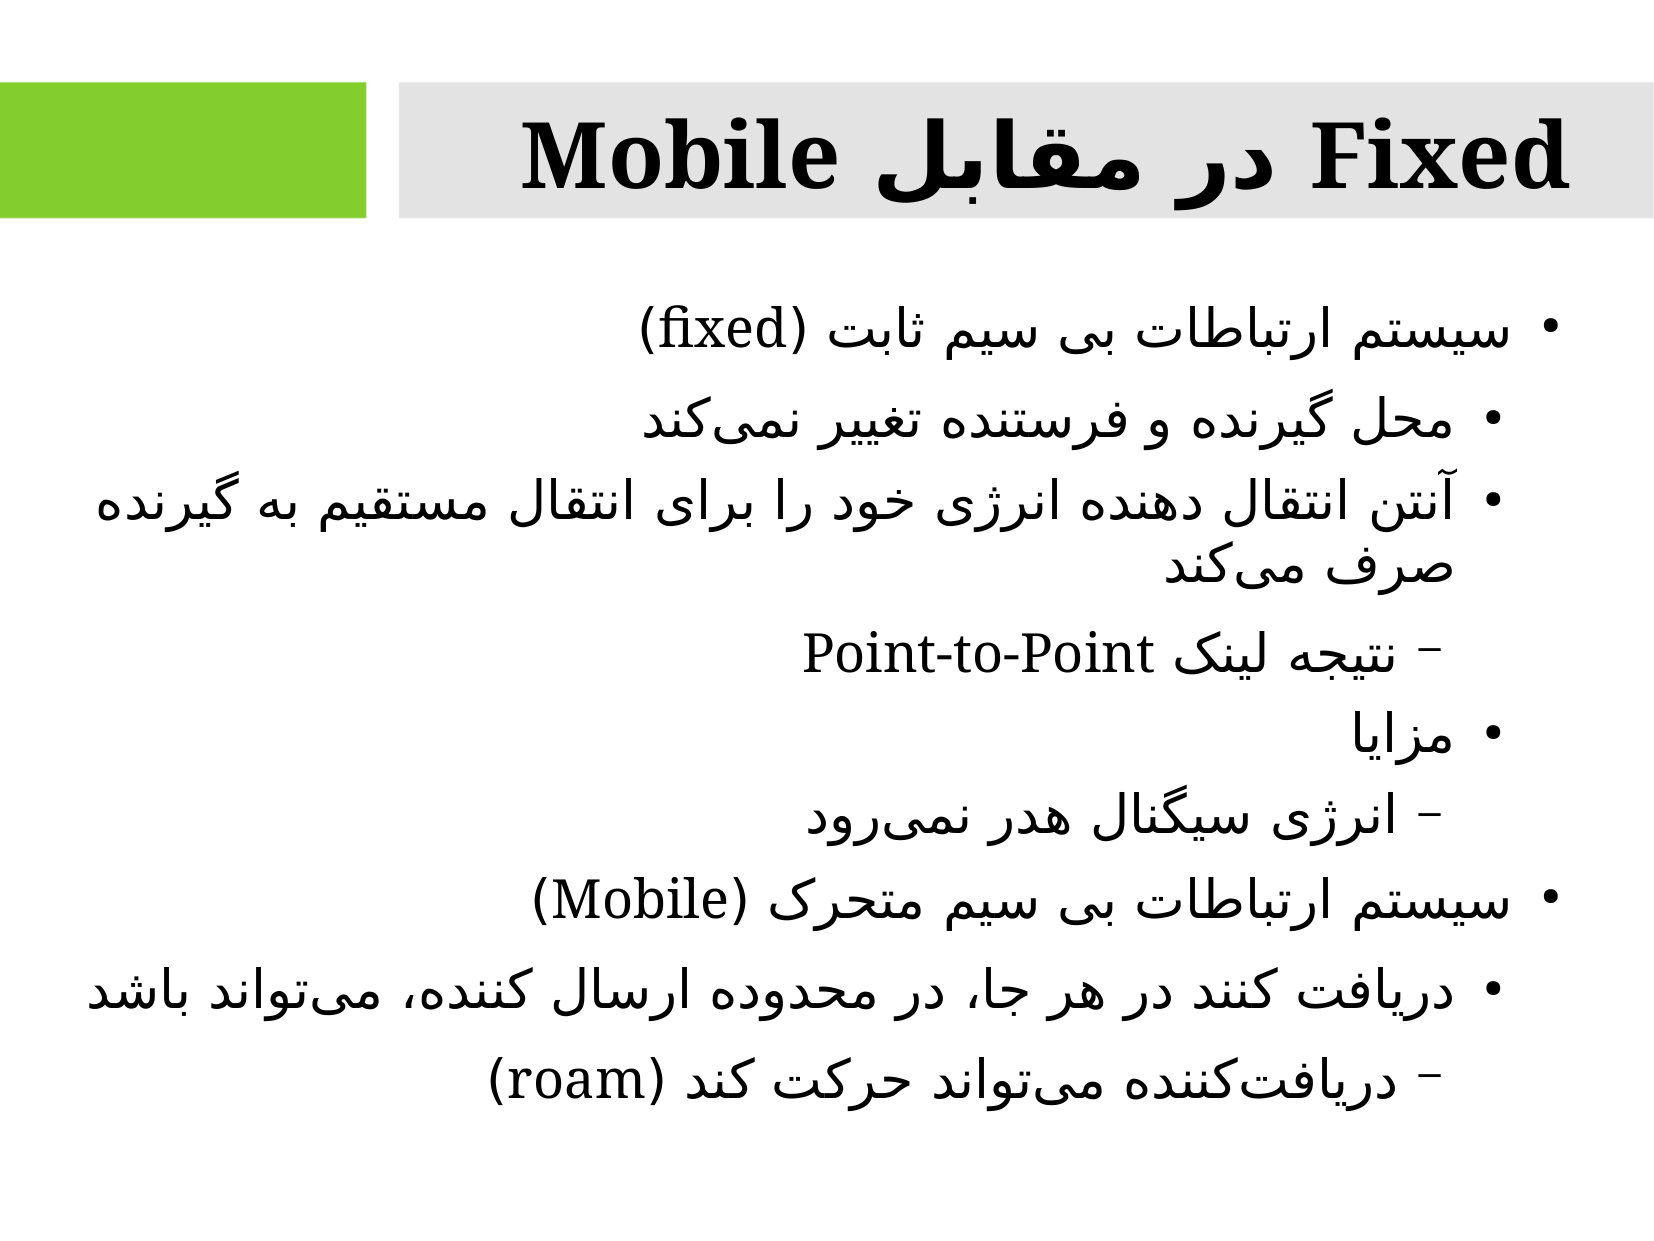

# Fixed در مقابل Mobile
سیستم ارتباطات بی سیم ثابت (fixed)
محل گیرنده و فرستنده تغییر نمی‌کند
آنتن انتقال دهنده انرژی خود را برای انتقال مستقیم به گیرنده صرف می‌کند
نتیجه لینک Point-to-Point
مزایا
انرژی سیگنال هدر نمی‌رود
سیستم ارتباطات بی سیم متحرک (Mobile)
دریافت کنند در هر جا، در محدوده ارسال کننده، می‌تواند باشد
دریافت‌کننده می‌تواند حرکت کند (roam)